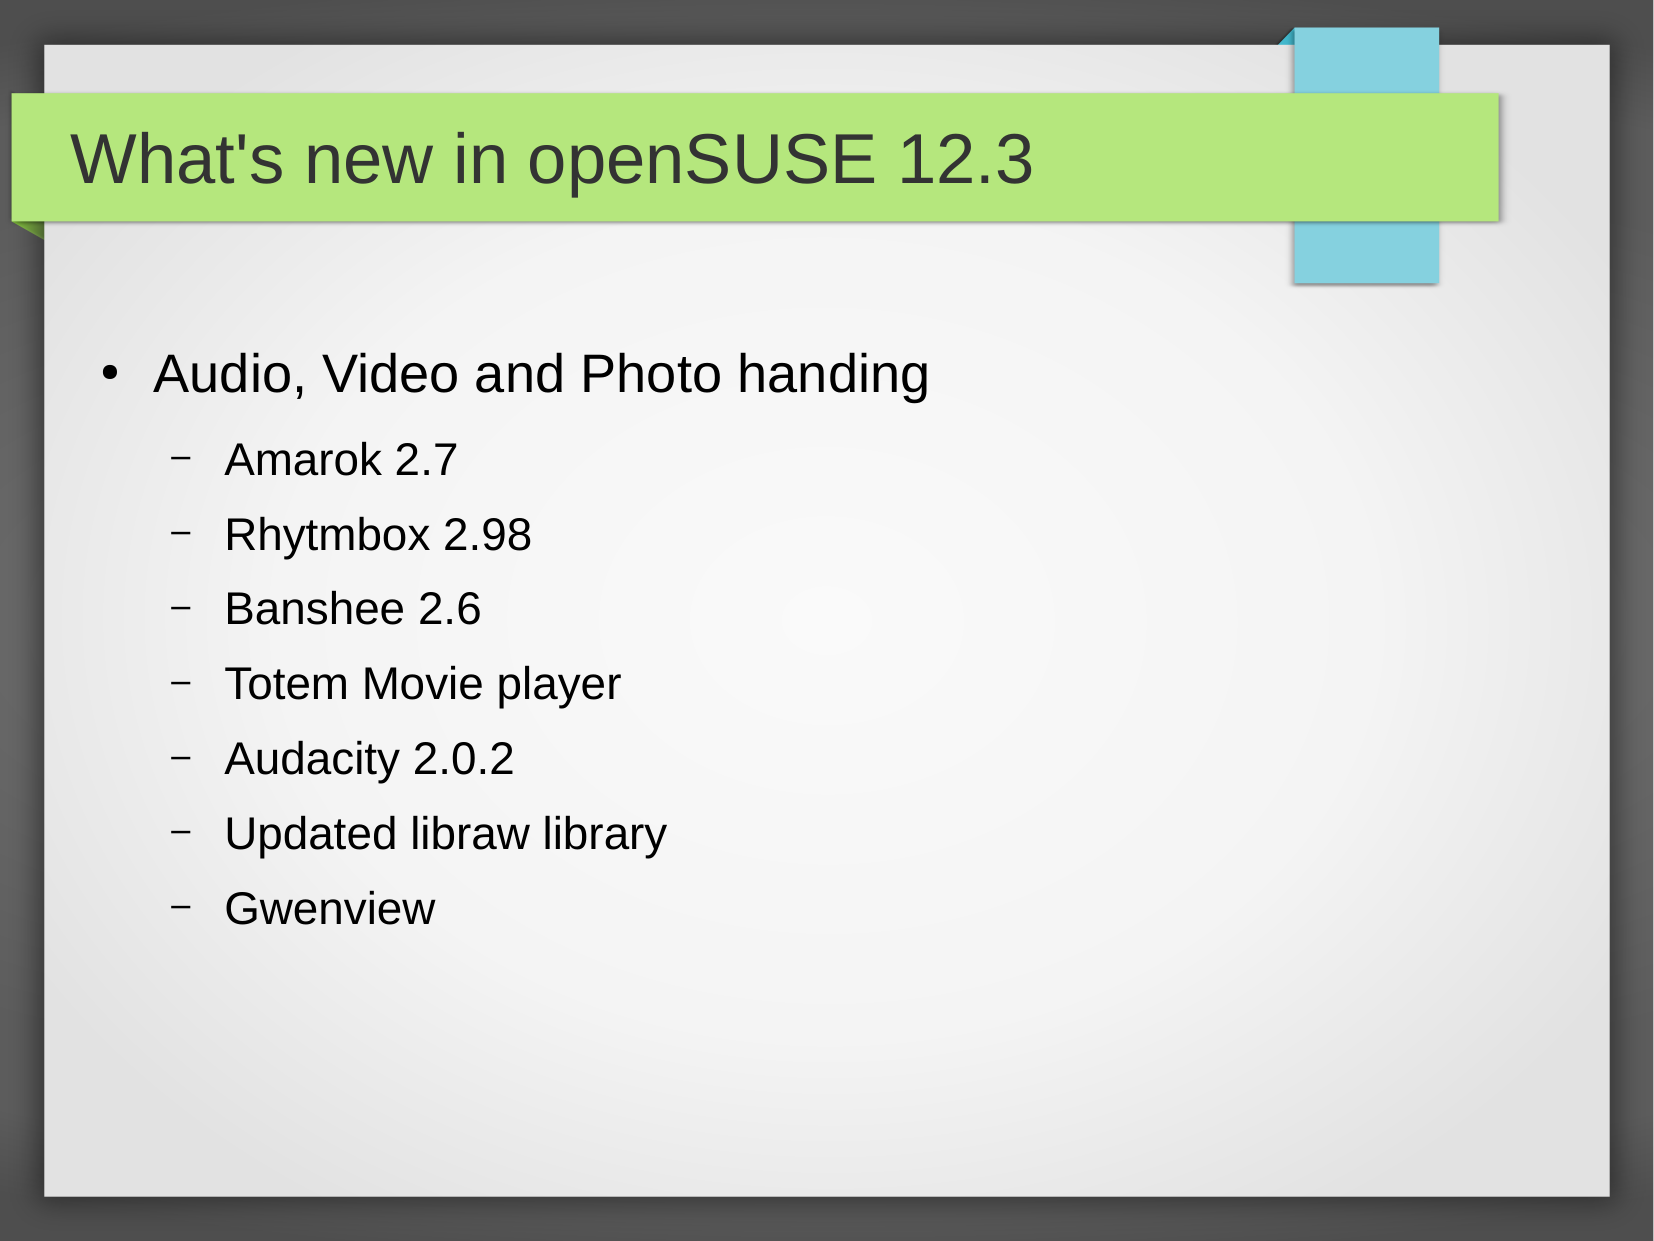

# What's new in openSUSE 12.3
Audio, Video and Photo handing
Amarok 2.7
Rhytmbox 2.98
Banshee 2.6
Totem Movie player
Audacity 2.0.2
Updated libraw library
Gwenview